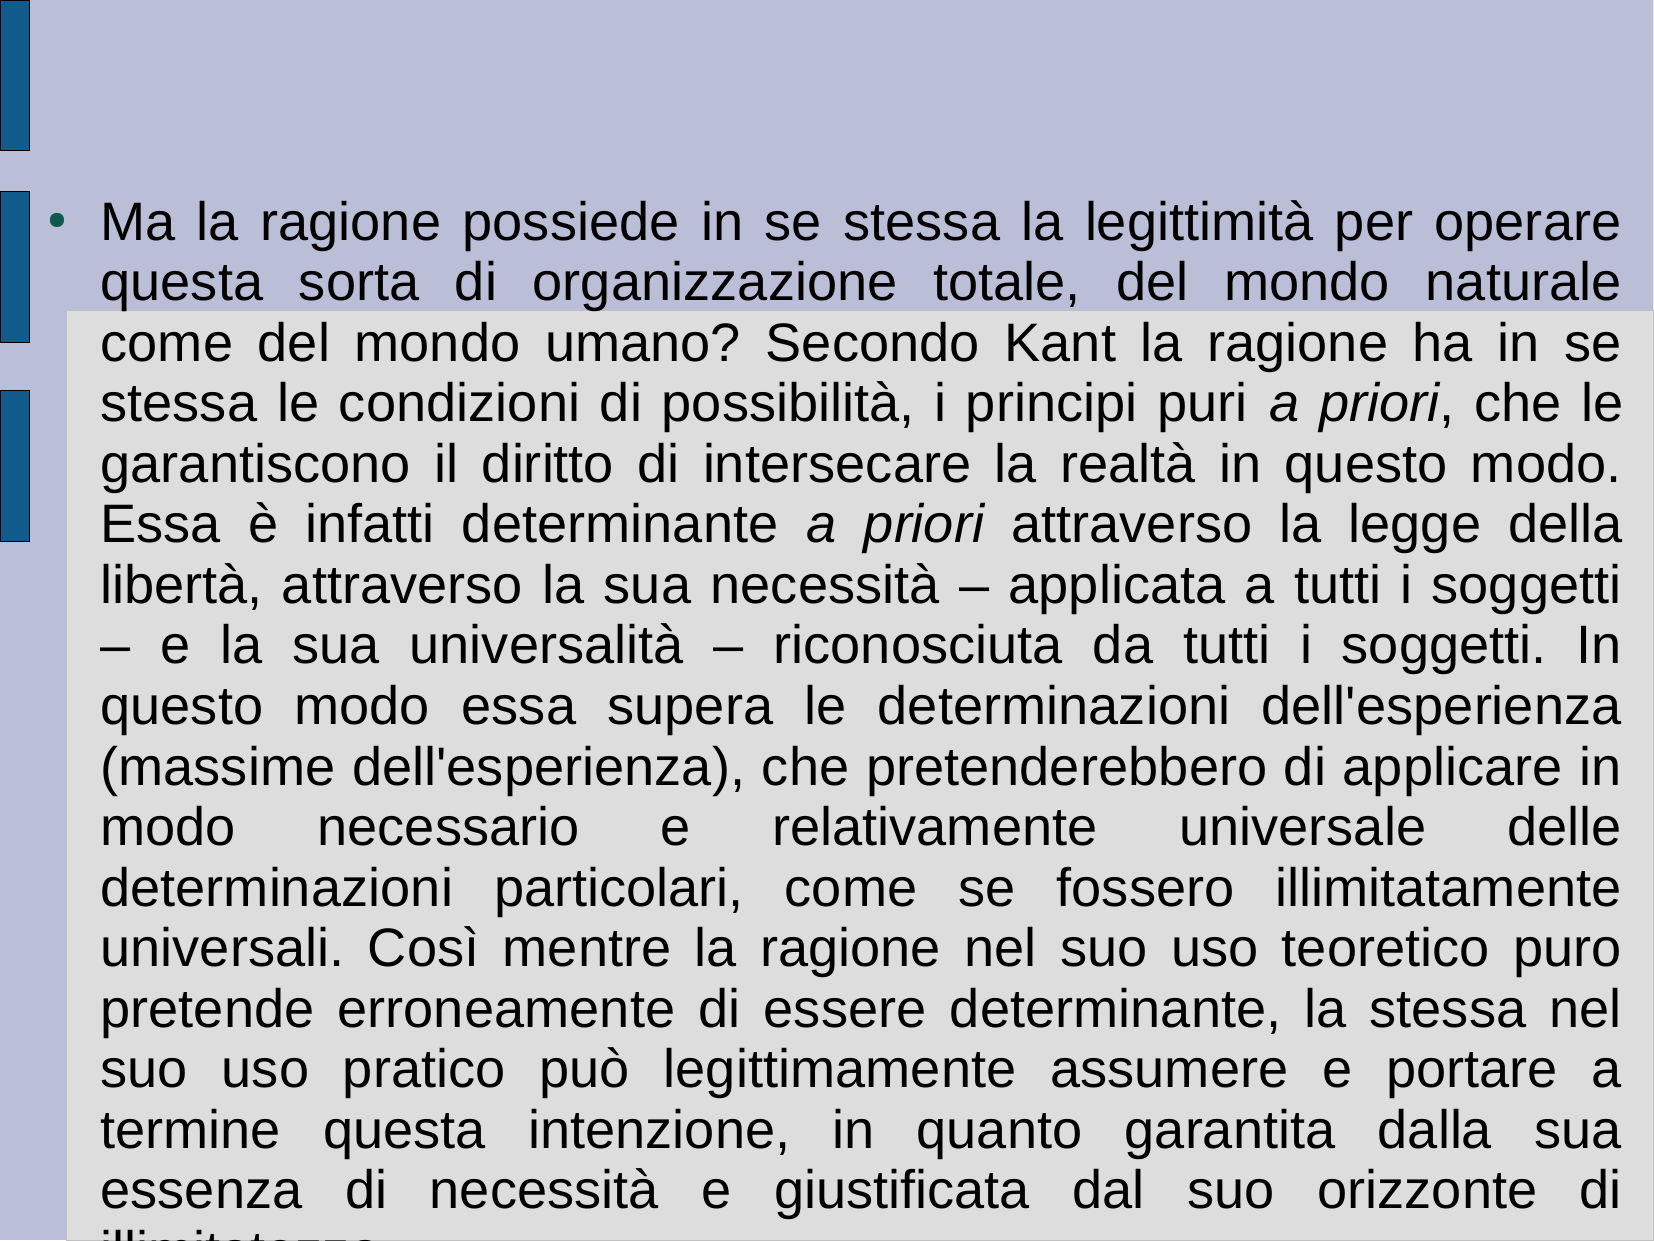

#
Ma la ragione possiede in se stessa la legittimità per operare questa sorta di organizzazione totale, del mondo naturale come del mondo umano? Secondo Kant la ragione ha in se stessa le condizioni di possibilità, i principi puri a priori, che le garantiscono il diritto di intersecare la realtà in questo modo. Essa è infatti determinante a priori attraverso la legge della libertà, attraverso la sua necessità – applicata a tutti i soggetti – e la sua universalità – riconosciuta da tutti i soggetti. In questo modo essa supera le determinazioni dell'esperienza (massime dell'esperienza), che pretenderebbero di applicare in modo necessario e relativamente universale delle determinazioni particolari, come se fossero illimitatamente universali. Così mentre la ragione nel suo uso teoretico puro pretende erroneamente di essere determinante, la stessa nel suo uso pratico può legittimamente assumere e portare a termine questa intenzione, in quanto garantita dalla sua essenza di necessità e giustificata dal suo orizzonte di illimitatezza.